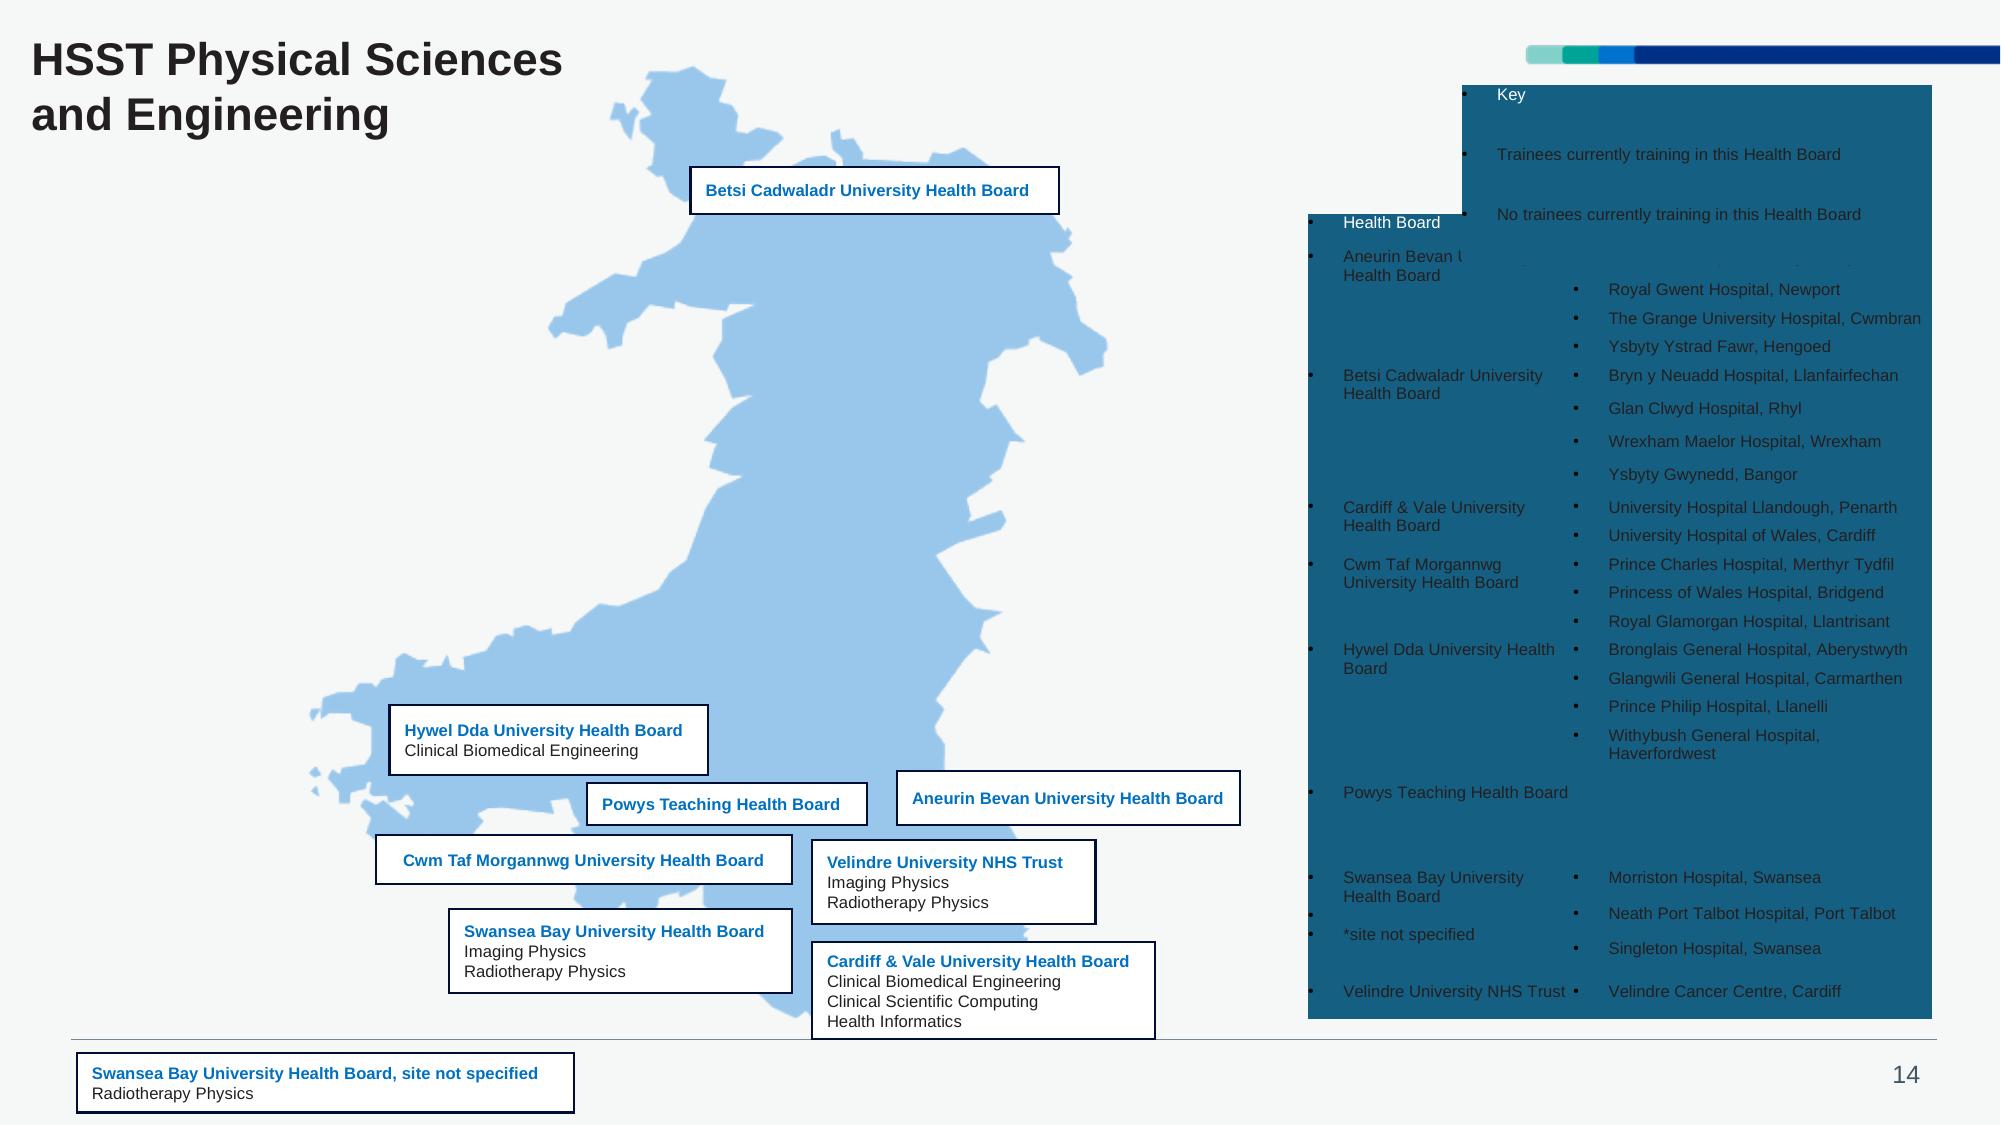

HSST Physical Sciences and Engineering
| Key | |
| --- | --- |
| Trainees currently training in this Health Board | |
| No trainees currently training in this Health Board | |
Betsi Cadwaladr University Health Board
| Health Board | Organisation |
| --- | --- |
| Aneurin Bevan University Health Board | Nevill Hall Hospital, Abergavenny |
| | Royal Gwent Hospital, Newport |
| | The Grange University Hospital, Cwmbran |
| | Ysbyty Ystrad Fawr, Hengoed |
| Betsi Cadwaladr University Health Board | Bryn y Neuadd Hospital, Llanfairfechan |
| | Glan Clwyd Hospital, Rhyl |
| | Wrexham Maelor Hospital, Wrexham |
| | Ysbyty Gwynedd, Bangor |
| Cardiff & Vale University Health Board | University Hospital Llandough, Penarth |
| | University Hospital of Wales, Cardiff |
| Cwm Taf Morgannwg University Health Board | Prince Charles Hospital, Merthyr Tydfil |
| | Princess of Wales Hospital, Bridgend |
| | Royal Glamorgan Hospital, Llantrisant |
| Hywel Dda University Health Board | Bronglais General Hospital, Aberystwyth |
| | Glangwili General Hospital, Carmarthen |
| | Prince Philip Hospital, Llanelli |
| | Withybush General Hospital, Haverfordwest |
| Powys Teaching Health Board | |
| Swansea Bay University Health Board \*site not specified | Morriston Hospital, Swansea |
| | Neath Port Talbot Hospital, Port Talbot |
| | Singleton Hospital, Swansea |
| Velindre University NHS Trust | Velindre Cancer Centre, Cardiff |
Hywel Dda University Health Board
Clinical Biomedical Engineering
Aneurin Bevan University Health Board
Powys Teaching Health Board
Cwm Taf Morgannwg University Health Board
Velindre University NHS Trust
Imaging Physics
Radiotherapy Physics
Swansea Bay University Health Board
Imaging Physics
Radiotherapy Physics
Cardiff & Vale University Health Board
Clinical Biomedical Engineering
Clinical Scientific Computing
Health Informatics
Swansea Bay University Health Board, site not specified
Radiotherapy Physics